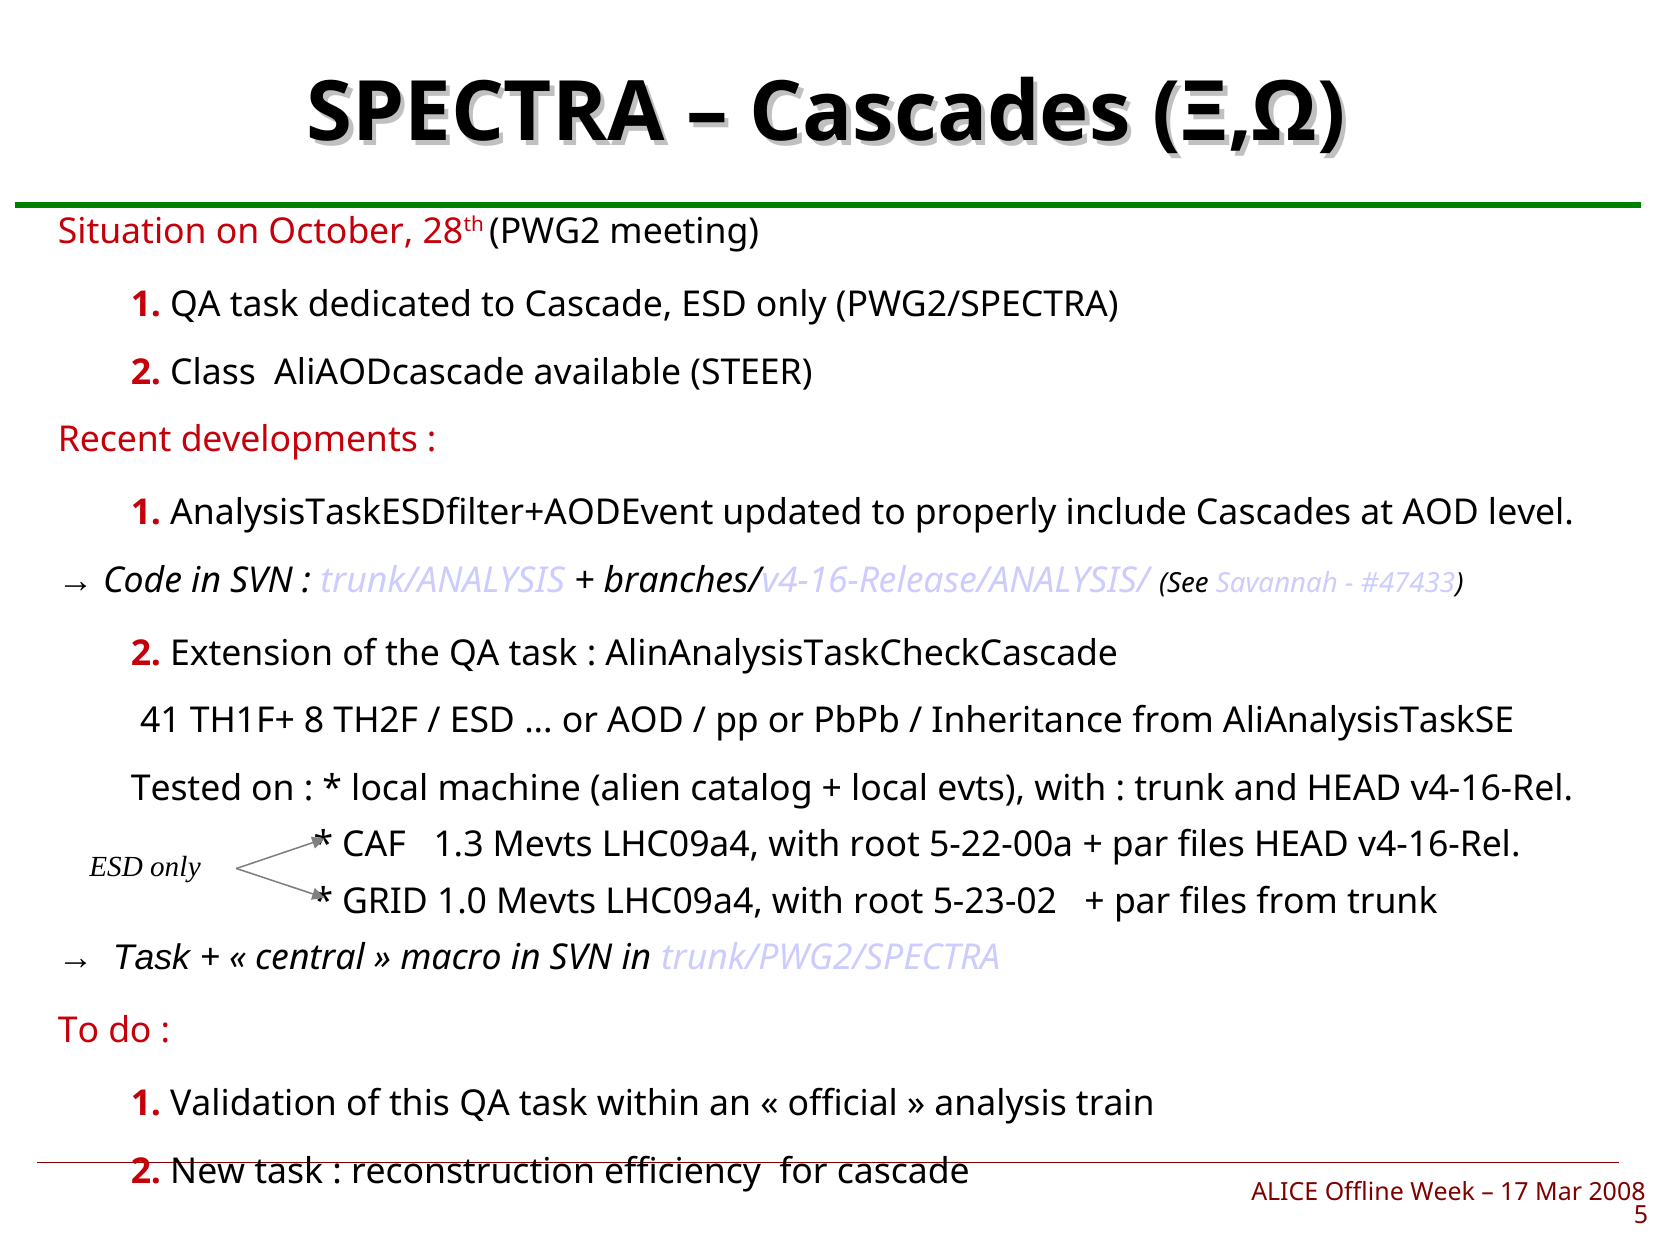

# SPECTRA – Cascades (Ξ,Ω)‏
Situation on October, 28th (PWG2 meeting)‏
1. QA task dedicated to Cascade, ESD only (PWG2/SPECTRA)‏
2. Class AliAODcascade available (STEER)‏
Recent developments :
1. AnalysisTaskESDfilter+AODEvent updated to properly include Cascades at AOD level.
→ Code in SVN : trunk/ANALYSIS + branches/v4-16-Release/ANALYSIS/ (See Savannah - #47433)‏
2. Extension of the QA task : AlinAnalysisTaskCheckCascade
 41 TH1F+ 8 TH2F / ESD ... or AOD / pp or PbPb / Inheritance from AliAnalysisTaskSE
Tested on : * local machine (alien catalog + local evts), with : trunk and HEAD v4-16-Rel.
 * CAF 1.3 Mevts LHC09a4, with root 5-22-00a + par files HEAD v4-16-Rel.
 * GRID 1.0 Mevts LHC09a4, with root 5-23-02 + par files from trunk
→ Task + « central » macro in SVN in trunk/PWG2/SPECTRA
To do :
1. Validation of this QA task within an « official » analysis train
2. New task : reconstruction efficiency for cascade
ESD only